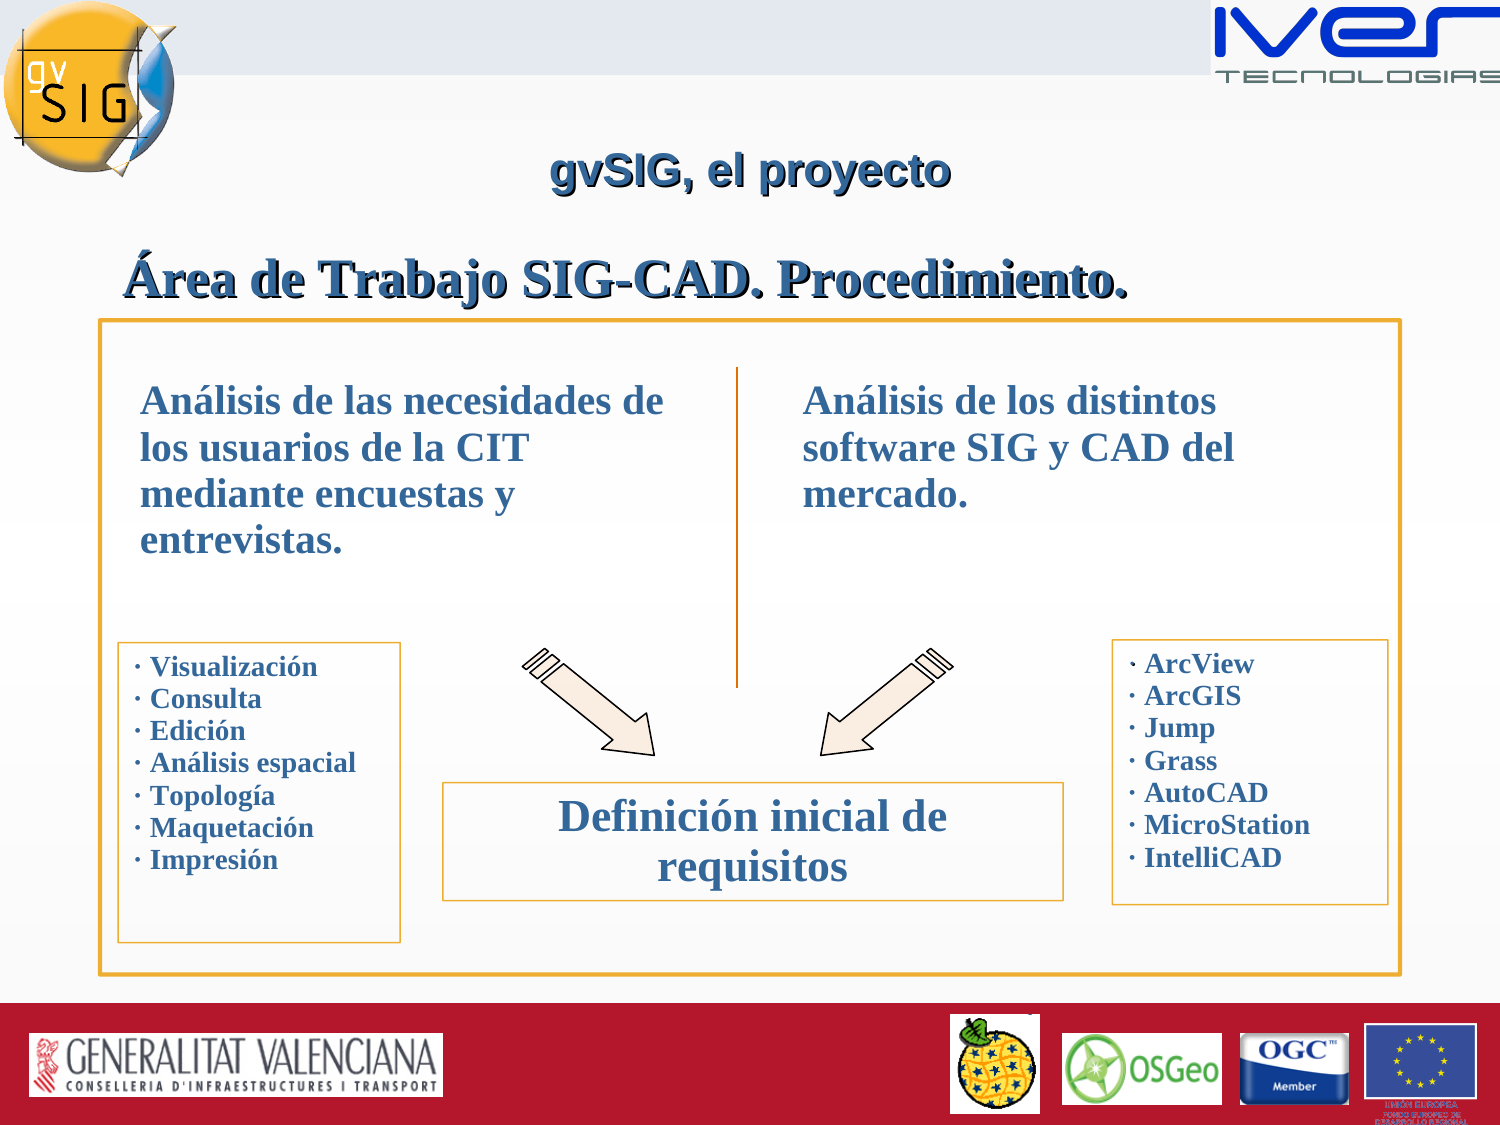

gvSIG, el proyecto
Área de Trabajo SIG-CAD. Procedimiento.
Análisis de las necesidades de los usuarios de la CIT mediante encuestas y entrevistas.
Análisis de los distintos software SIG y CAD del mercado.
· ArcView
· ArcGIS
· Jump
· Grass
· AutoCAD
· MicroStation
· IntelliCAD
· Visualización
· Consulta
· Edición
· Análisis espacial
· Topología
· Maquetación
· Impresión
Definición inicial de requisitos